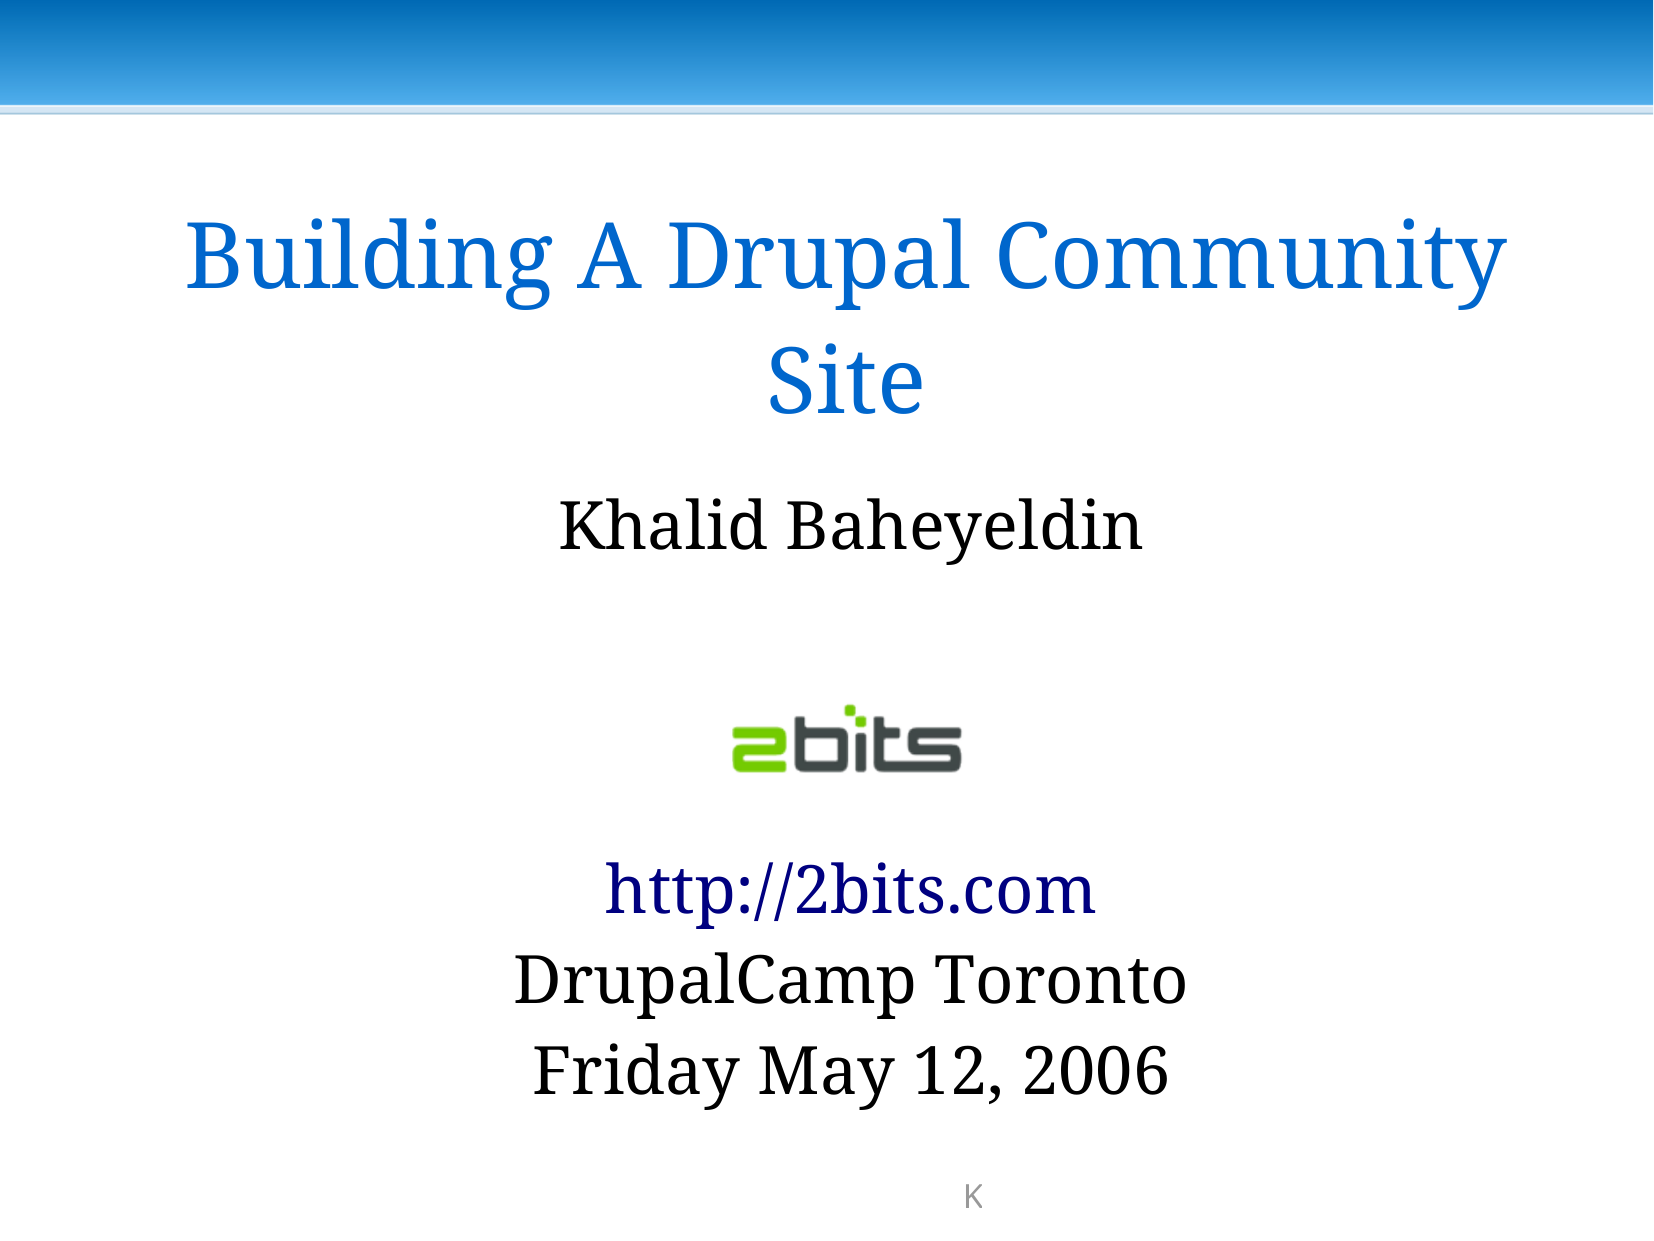

# Building A Drupal Community Site
Khalid Baheyeldin
http://2bits.com
DrupalCamp Toronto
Friday May 12, 2006